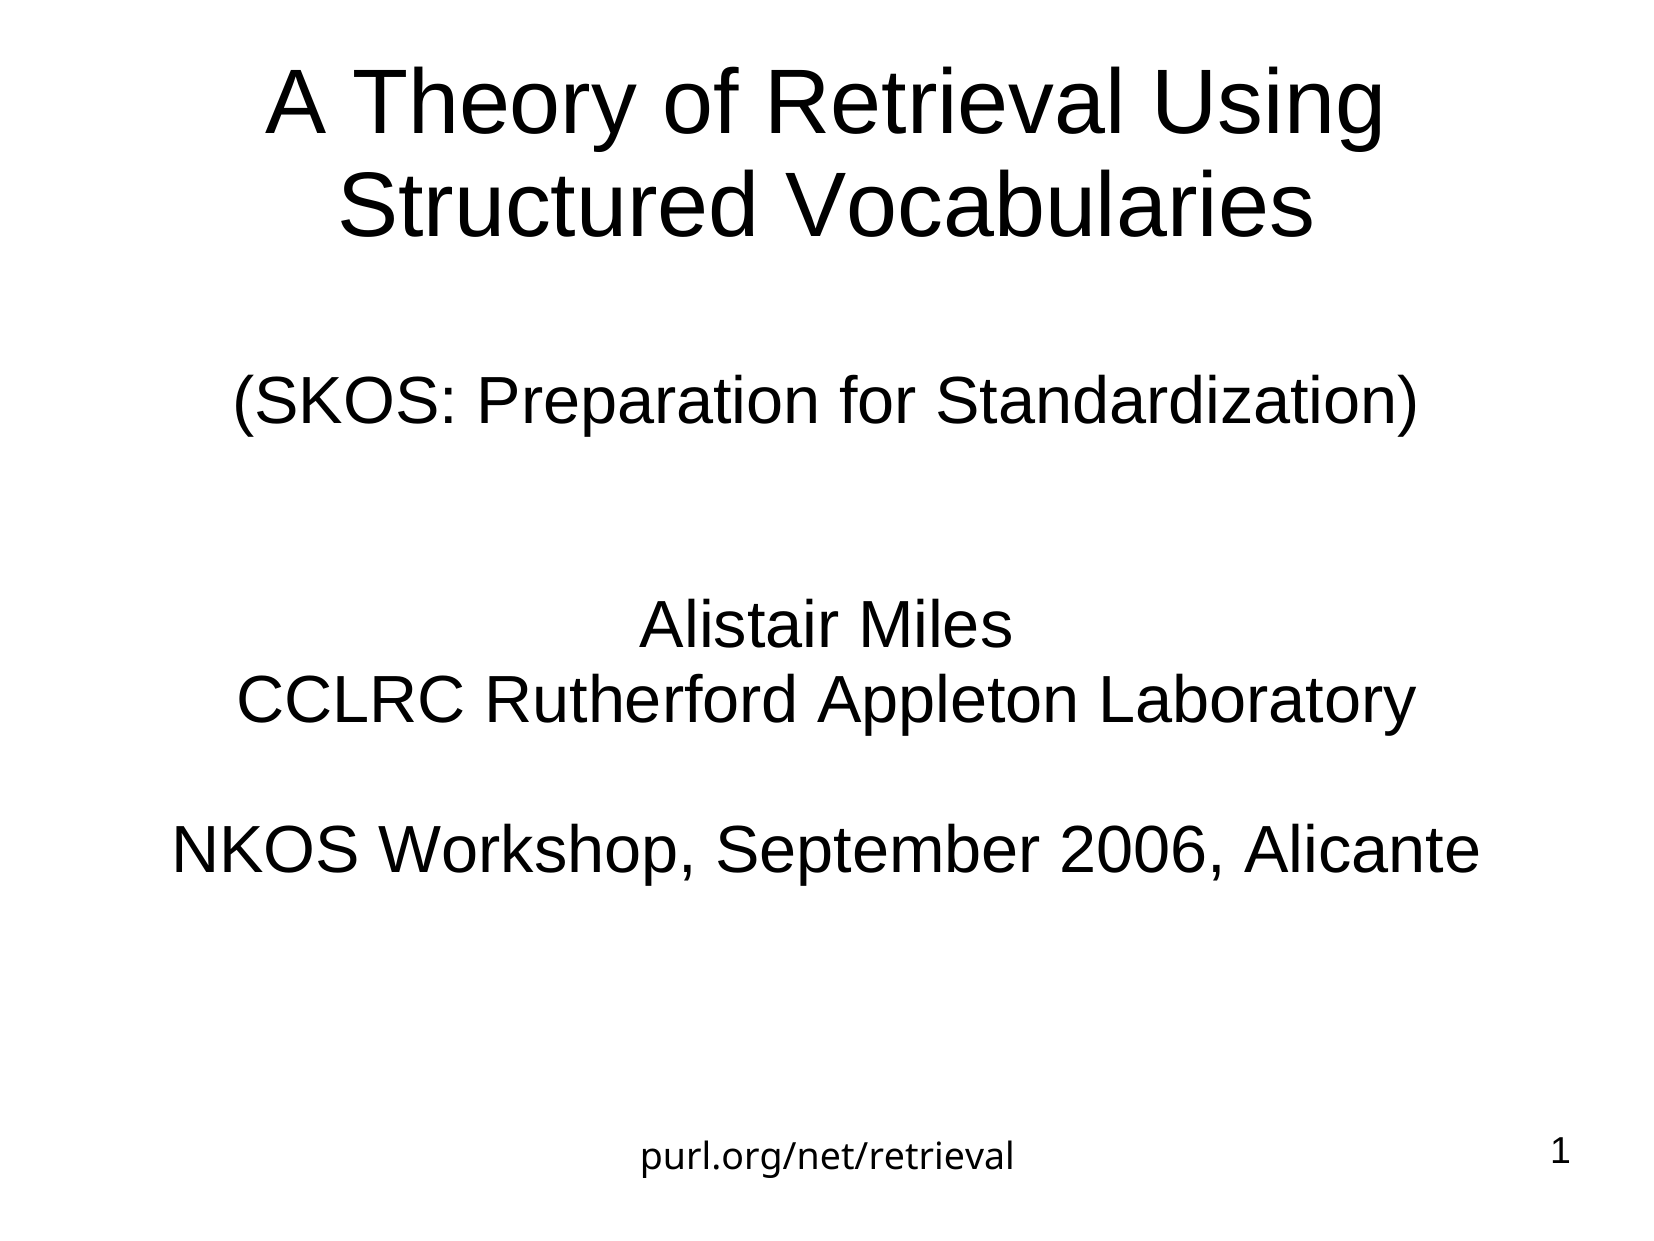

# A Theory of Retrieval Using Structured Vocabularies
(SKOS: Preparation for Standardization)
Alistair Miles
CCLRC Rutherford Appleton Laboratory
NKOS Workshop, September 2006, Alicante
purl.org/net/retrieval
1